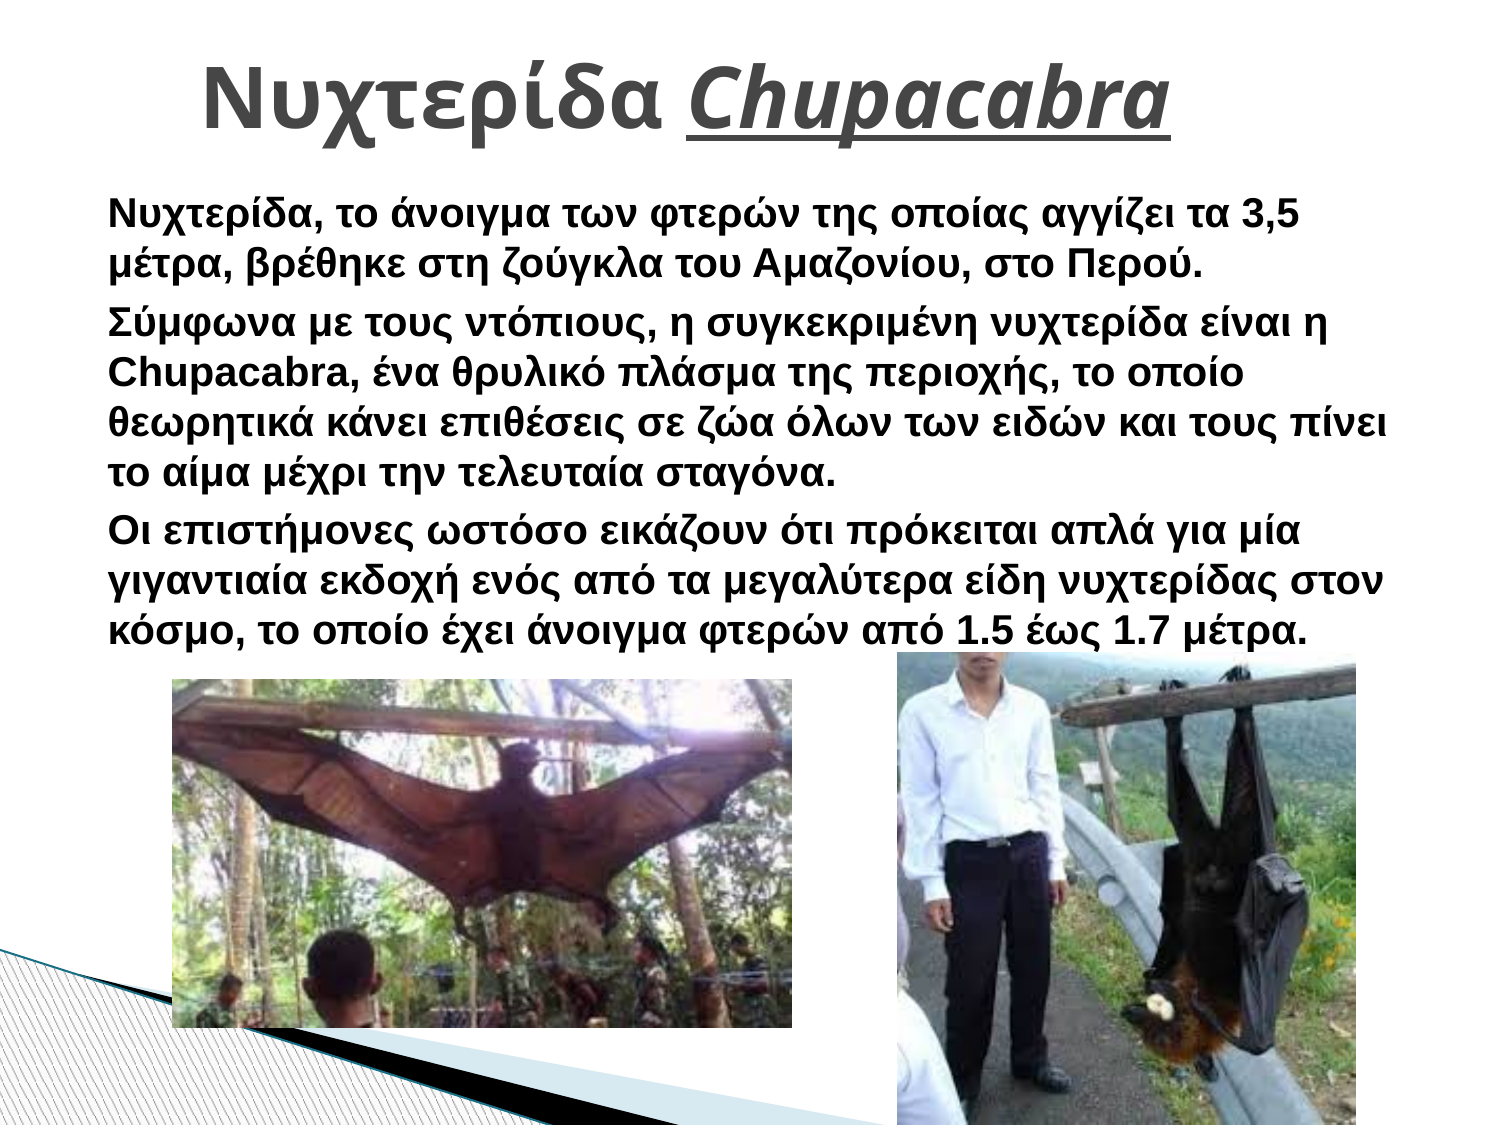

Νυχτερίδα Chupacabra
# Νυχτερίδα, το άνοιγμα των φτερών της οποίας αγγίζει τα 3,5 μέτρα, βρέθηκε στη ζούγκλα του Αμαζονίου, στο Περού.
Σύμφωνα με τους ντόπιους, η συγκεκριμένη νυχτερίδα είναι η Chupacabra, ένα θρυλικό πλάσμα της περιοχής, το οποίο θεωρητικά κάνει επιθέσεις σε ζώα όλων των ειδών και τους πίνει το αίμα μέχρι την τελευταία σταγόνα.
Οι επιστήμονες ωστόσο εικάζουν ότι πρόκειται απλά για μία γιγαντιαία εκδοχή ενός από τα μεγαλύτερα είδη νυχτερίδας στον κόσμο, το οποίο έχει άνοιγμα φτερών από 1.5 έως 1.7 μέτρα.